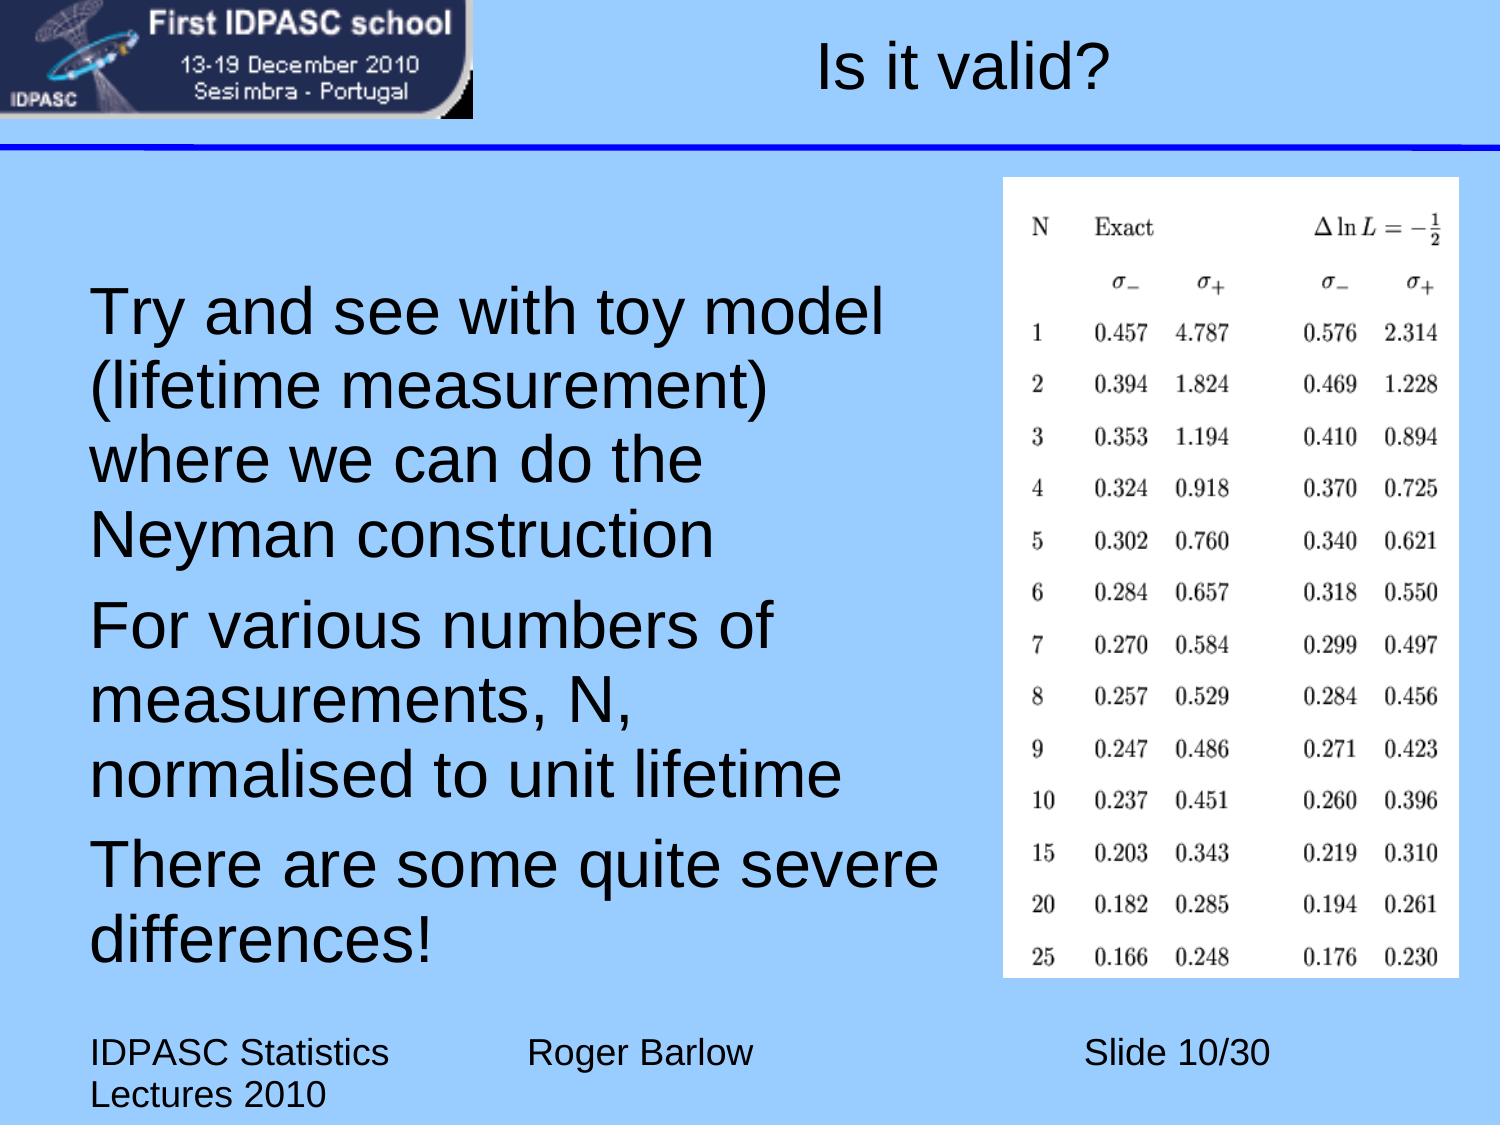

# Is it valid?
Try and see with toy model (lifetime measurement) where we can do the Neyman construction
For various numbers of measurements, N, normalised to unit lifetime
There are some quite severe differences!
10